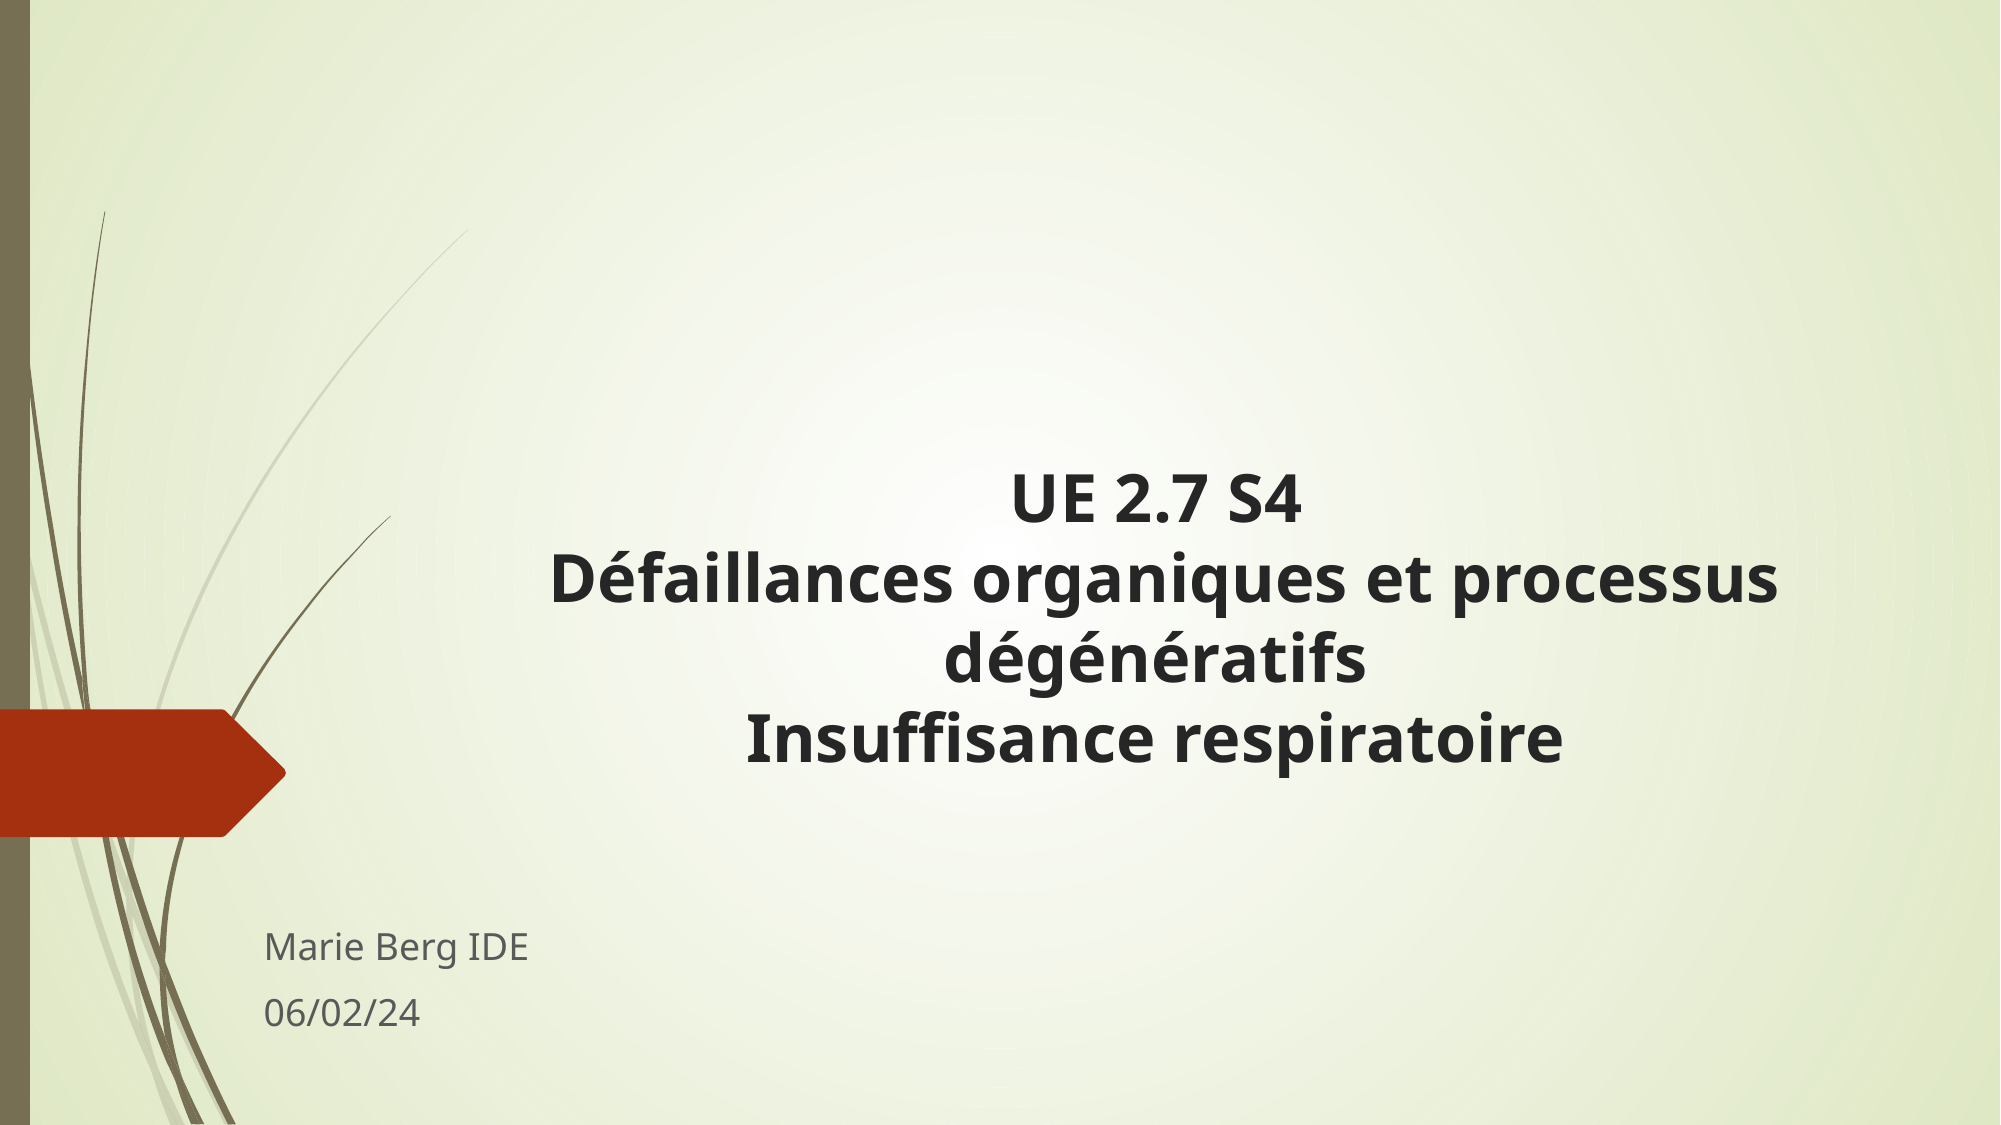

# UE 2.7 S4 Défaillances organiques et processus dégénératifs Insuffisance respiratoire
Marie Berg IDE
06/02/24